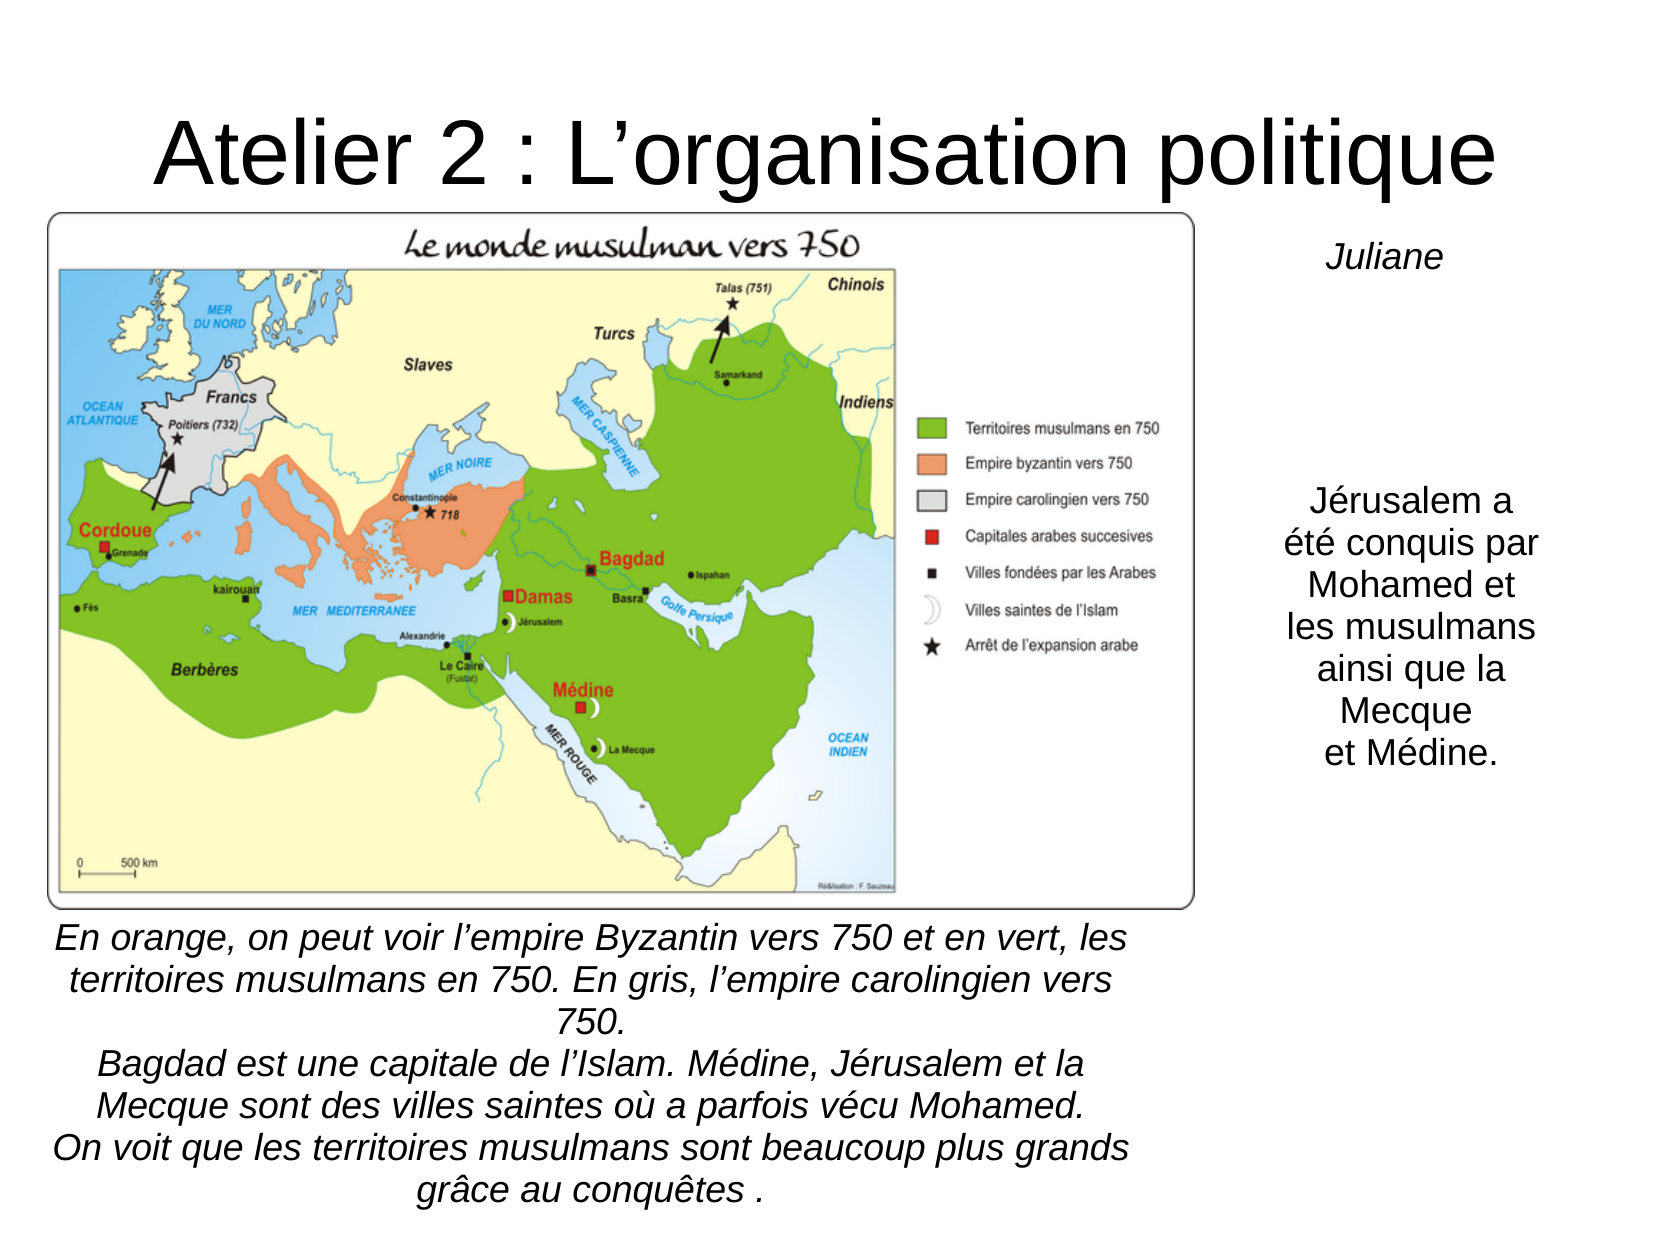

# Atelier 2 : L’organisation politique
Juliane
Jérusalem a été conquis par Mohamed et les musulmans ainsi que la Mecque
et Médine.
En orange, on peut voir l’empire Byzantin vers 750 et en vert, les territoires musulmans en 750. En gris, l’empire carolingien vers 750.
Bagdad est une capitale de l’Islam. Médine, Jérusalem et la Mecque sont des villes saintes où a parfois vécu Mohamed.
On voit que les territoires musulmans sont beaucoup plus grands grâce au conquêtes .